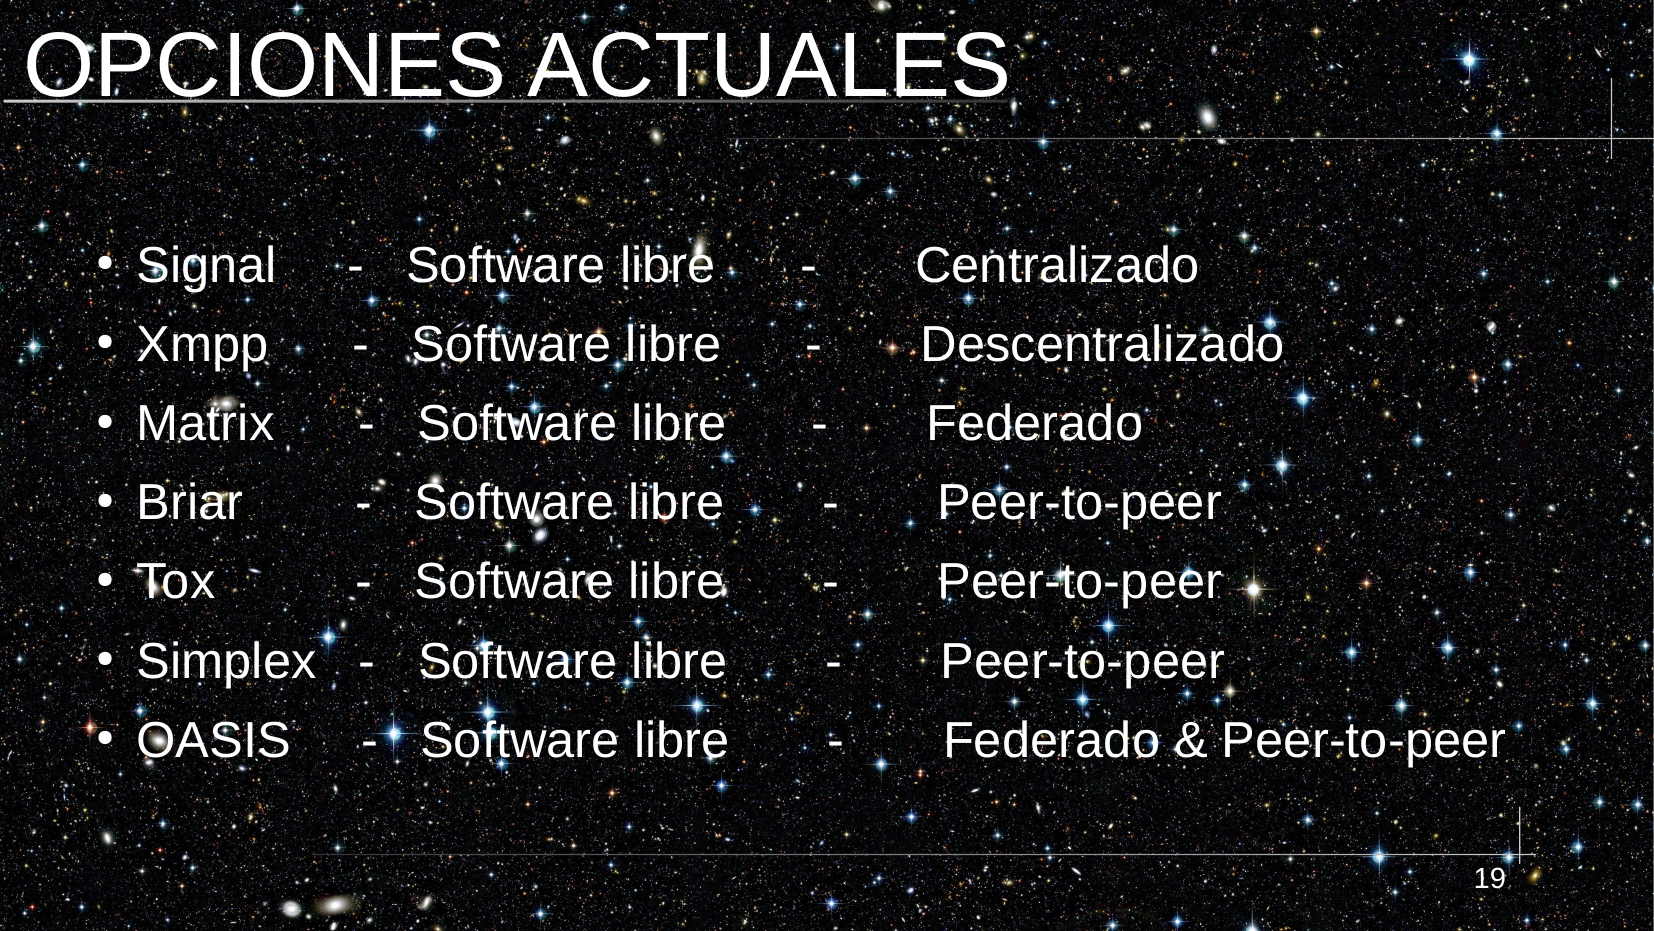

# OPCIONES ACTUALES
Signal - Software libre - Centralizado
Xmpp - Software libre - Descentralizado
Matrix - Software libre - Federado
Briar - Software libre - Peer-to-peer
Tox - Software libre - Peer-to-peer
Simplex - Software libre - Peer-to-peer
OASIS - Software libre - Federado & Peer-to-peer
19